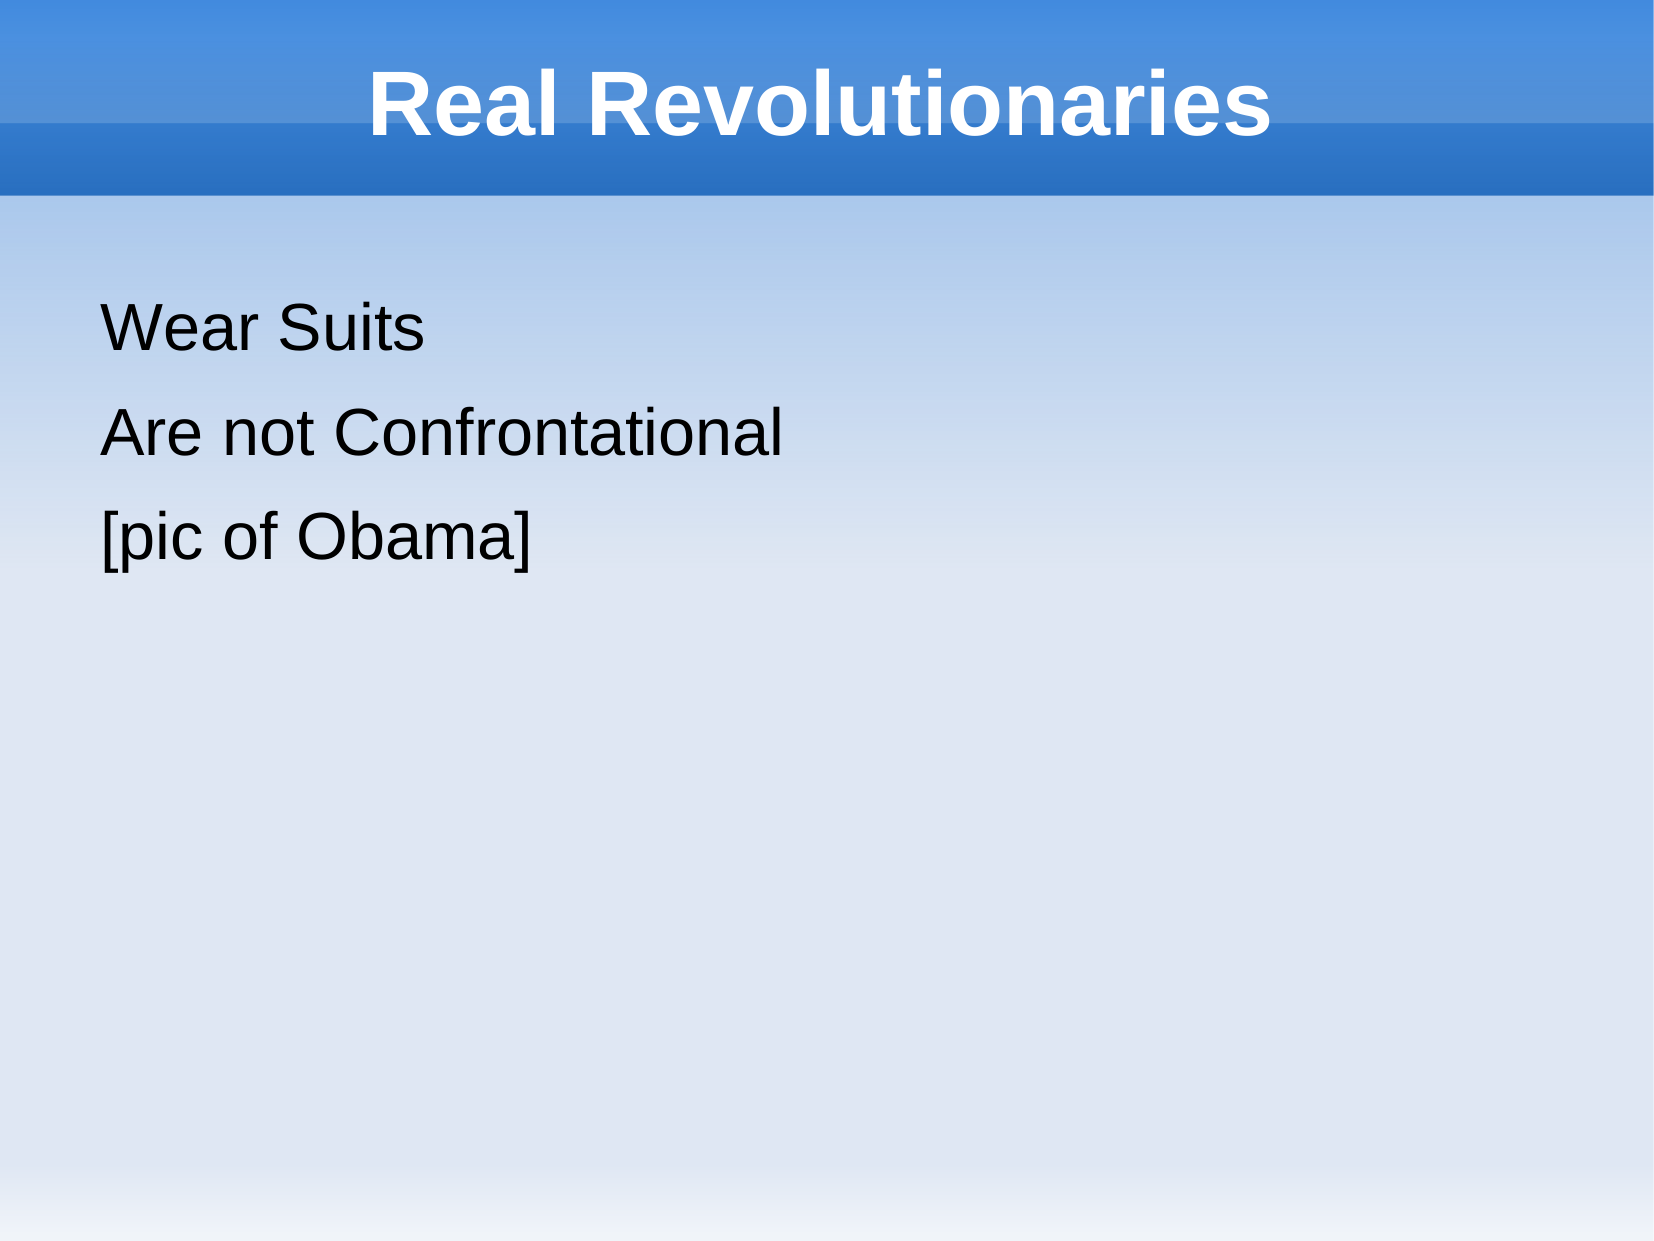

# Real Revolutionaries
Wear Suits
Are not Confrontational
[pic of Obama]